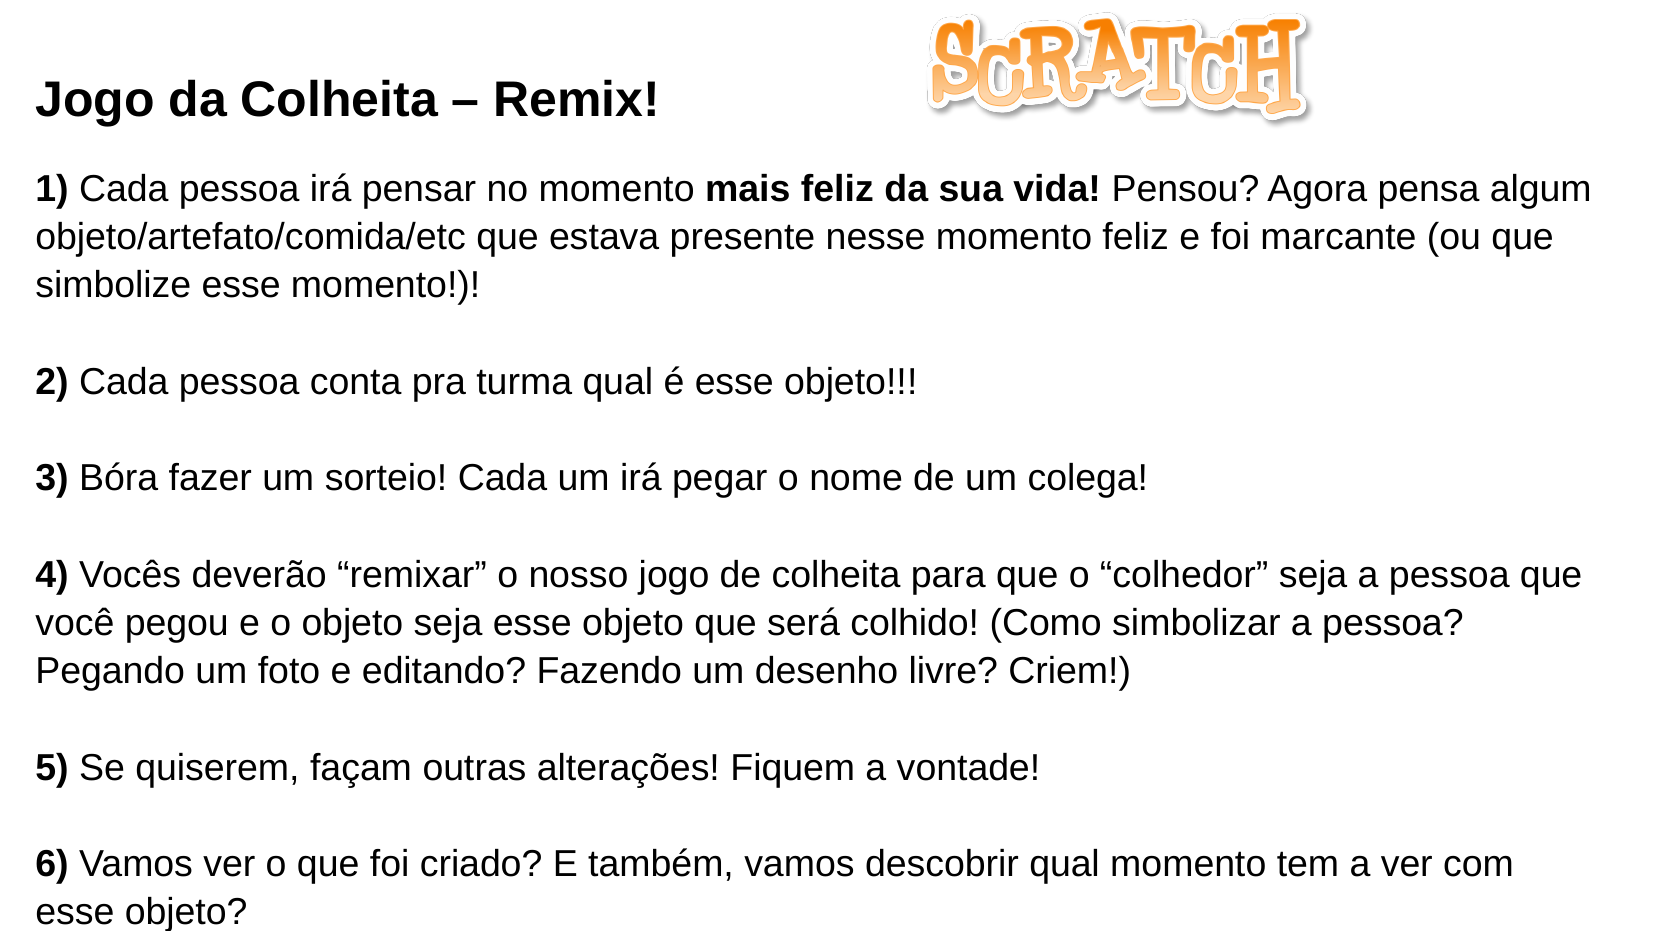

# Jogo da Colheita – Remix!
1) Cada pessoa irá pensar no momento mais feliz da sua vida! Pensou? Agora pensa algum objeto/artefato/comida/etc que estava presente nesse momento feliz e foi marcante (ou que simbolize esse momento!)!
2) Cada pessoa conta pra turma qual é esse objeto!!!
3) Bóra fazer um sorteio! Cada um irá pegar o nome de um colega!
4) Vocês deverão “remixar” o nosso jogo de colheita para que o “colhedor” seja a pessoa que você pegou e o objeto seja esse objeto que será colhido! (Como simbolizar a pessoa? Pegando um foto e editando? Fazendo um desenho livre? Criem!)
5) Se quiserem, façam outras alterações! Fiquem a vontade!
6) Vamos ver o que foi criado? E também, vamos descobrir qual momento tem a ver com esse objeto?